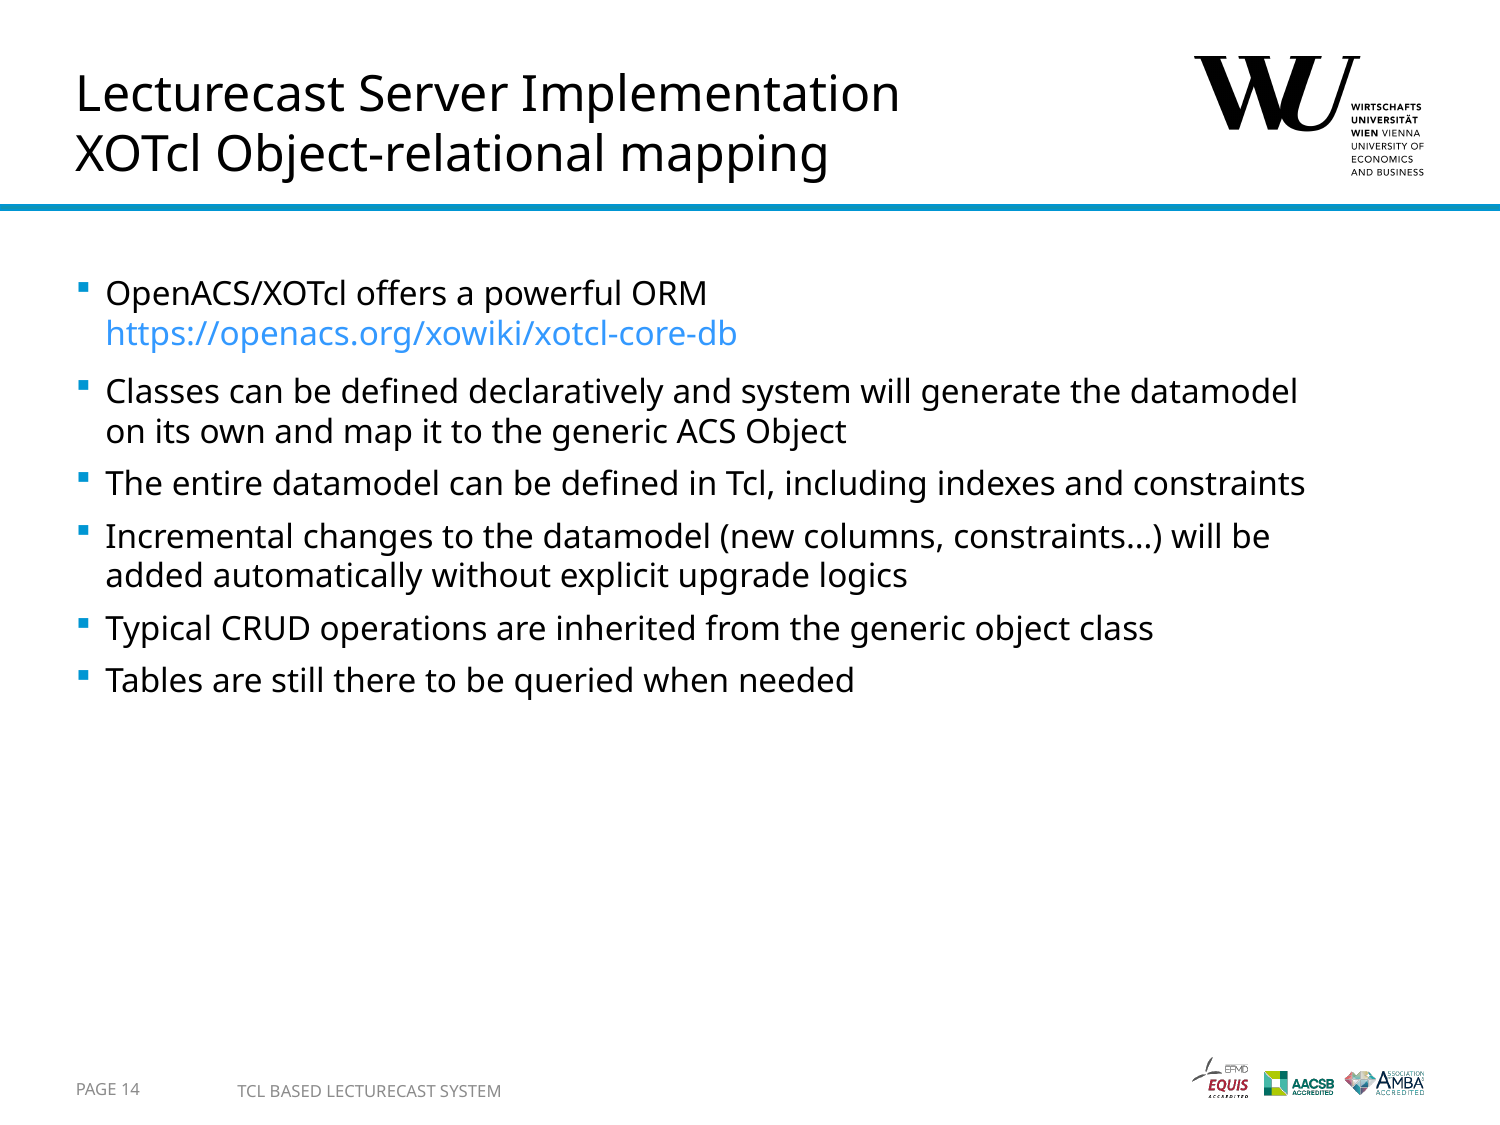

# Lecturecast Server Implementation XOTcl Object-relational mapping
OpenACS/XOTcl offers a powerful ORM https://openacs.org/xowiki/xotcl-core-db
Classes can be defined declaratively and system will generate the datamodel on its own and map it to the generic ACS Object
The entire datamodel can be defined in Tcl, including indexes and constraints
Incremental changes to the datamodel (new columns, constraints…) will be added automatically without explicit upgrade logics
Typical CRUD operations are inherited from the generic object class
Tables are still there to be queried when needed
Page
Tcl based lecturecast system